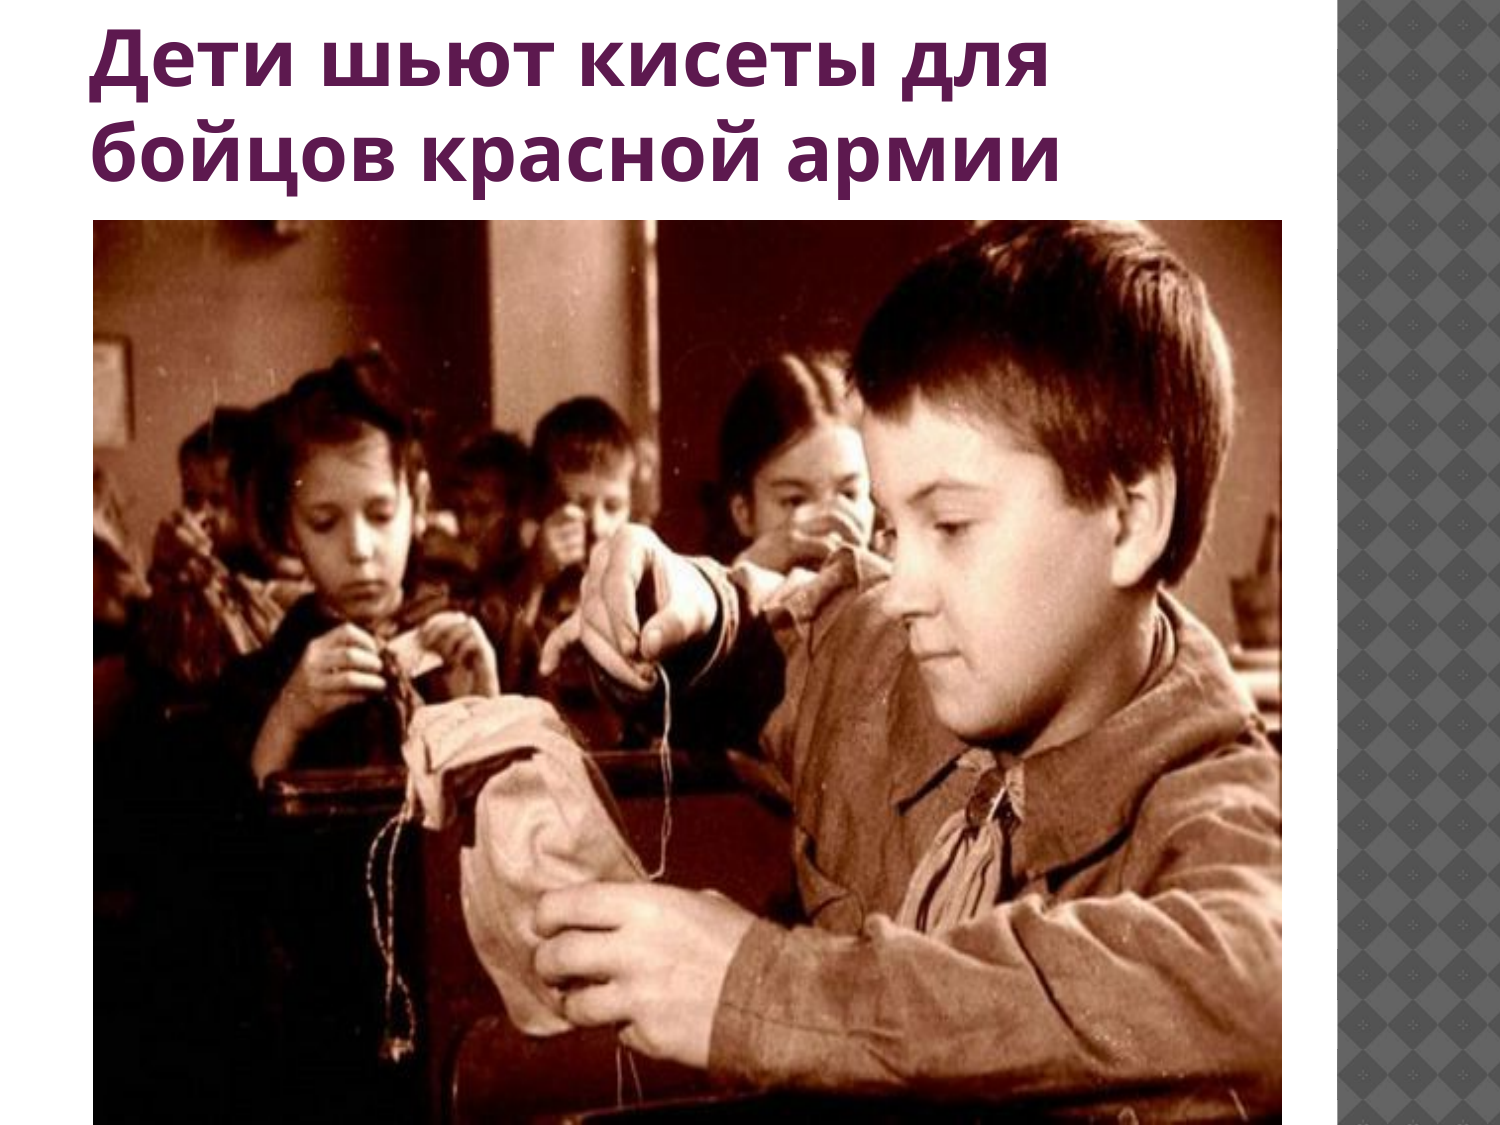

# Дети шьют кисеты для бойцов красной армии